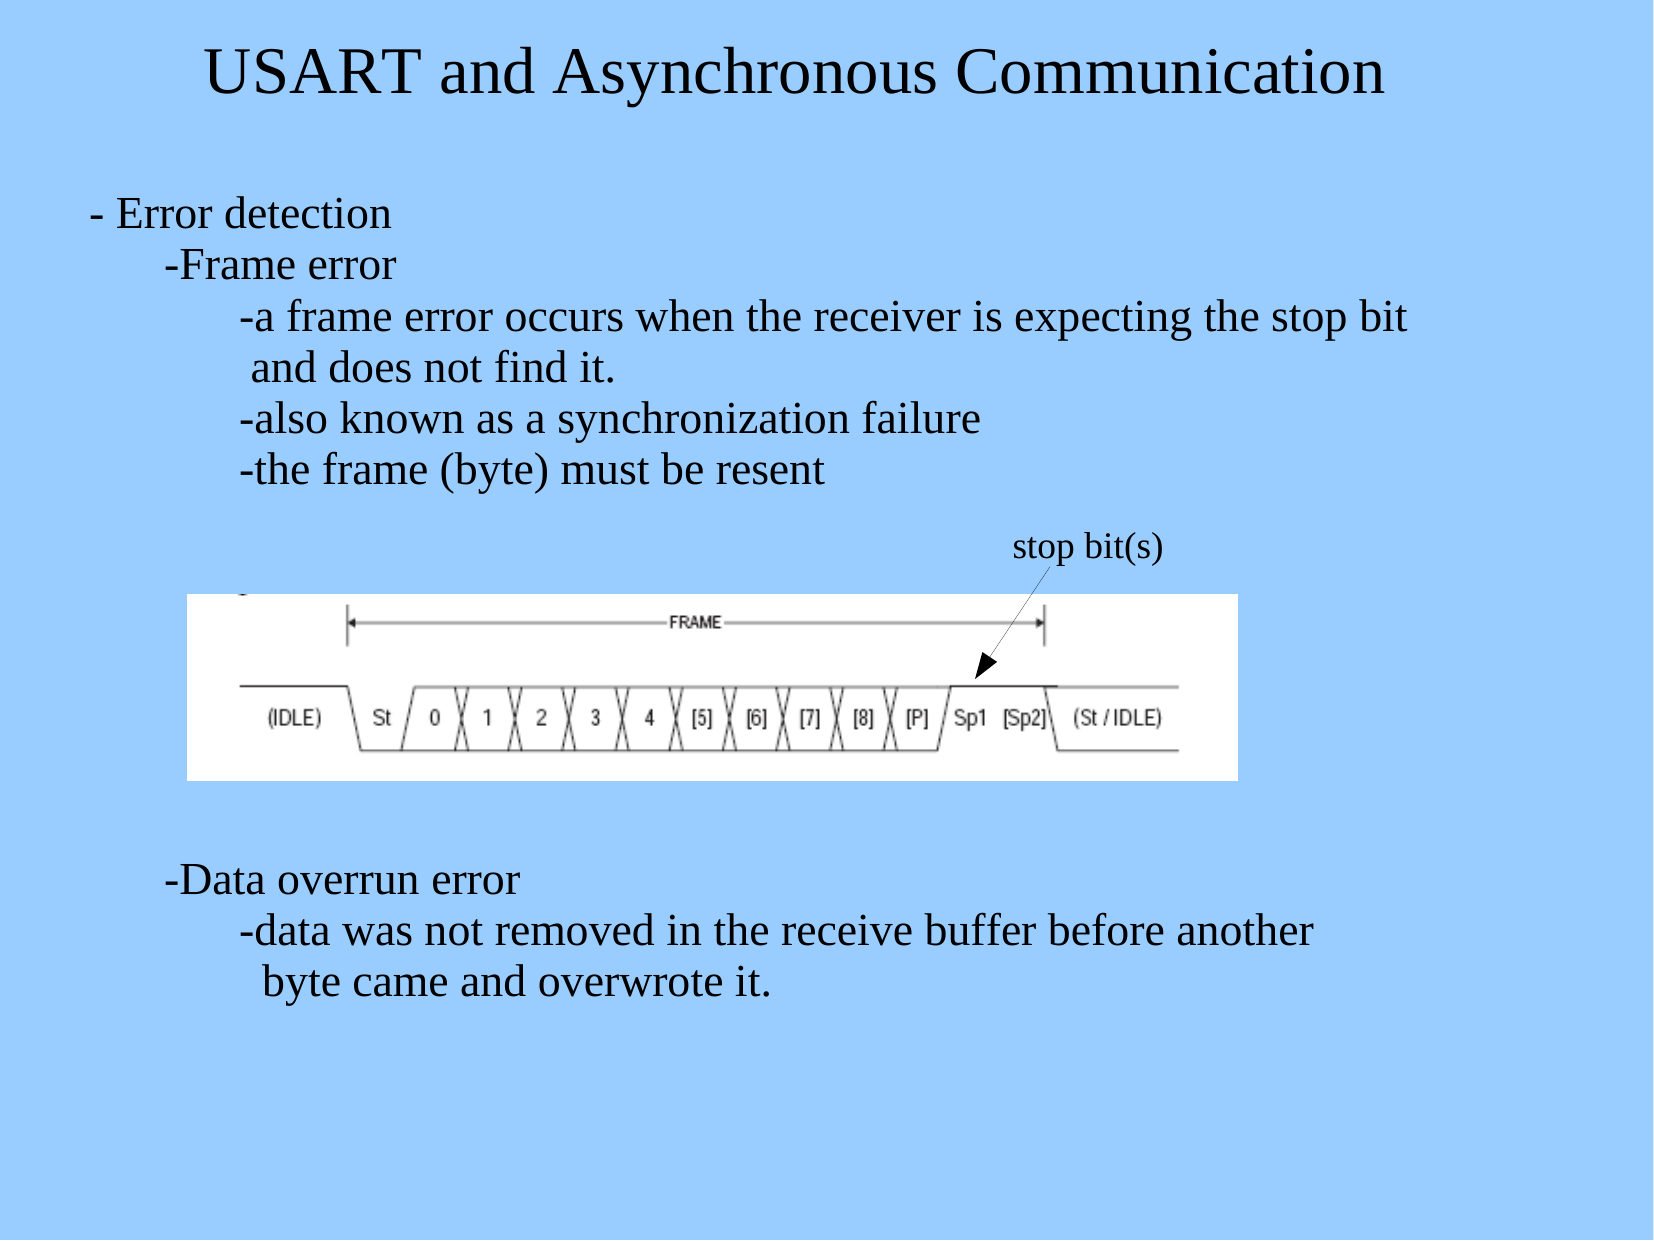

USART and Asynchronous Communication
- Error detection
	-Frame error
		-a frame error occurs when the receiver is expecting the stop bit
		 and does not find it.
		-also known as a synchronization failure
		-the frame (byte) must be resent
	-Data overrun error
		-data was not removed in the receive buffer before another
		 byte came and overwrote it.
stop bit(s)